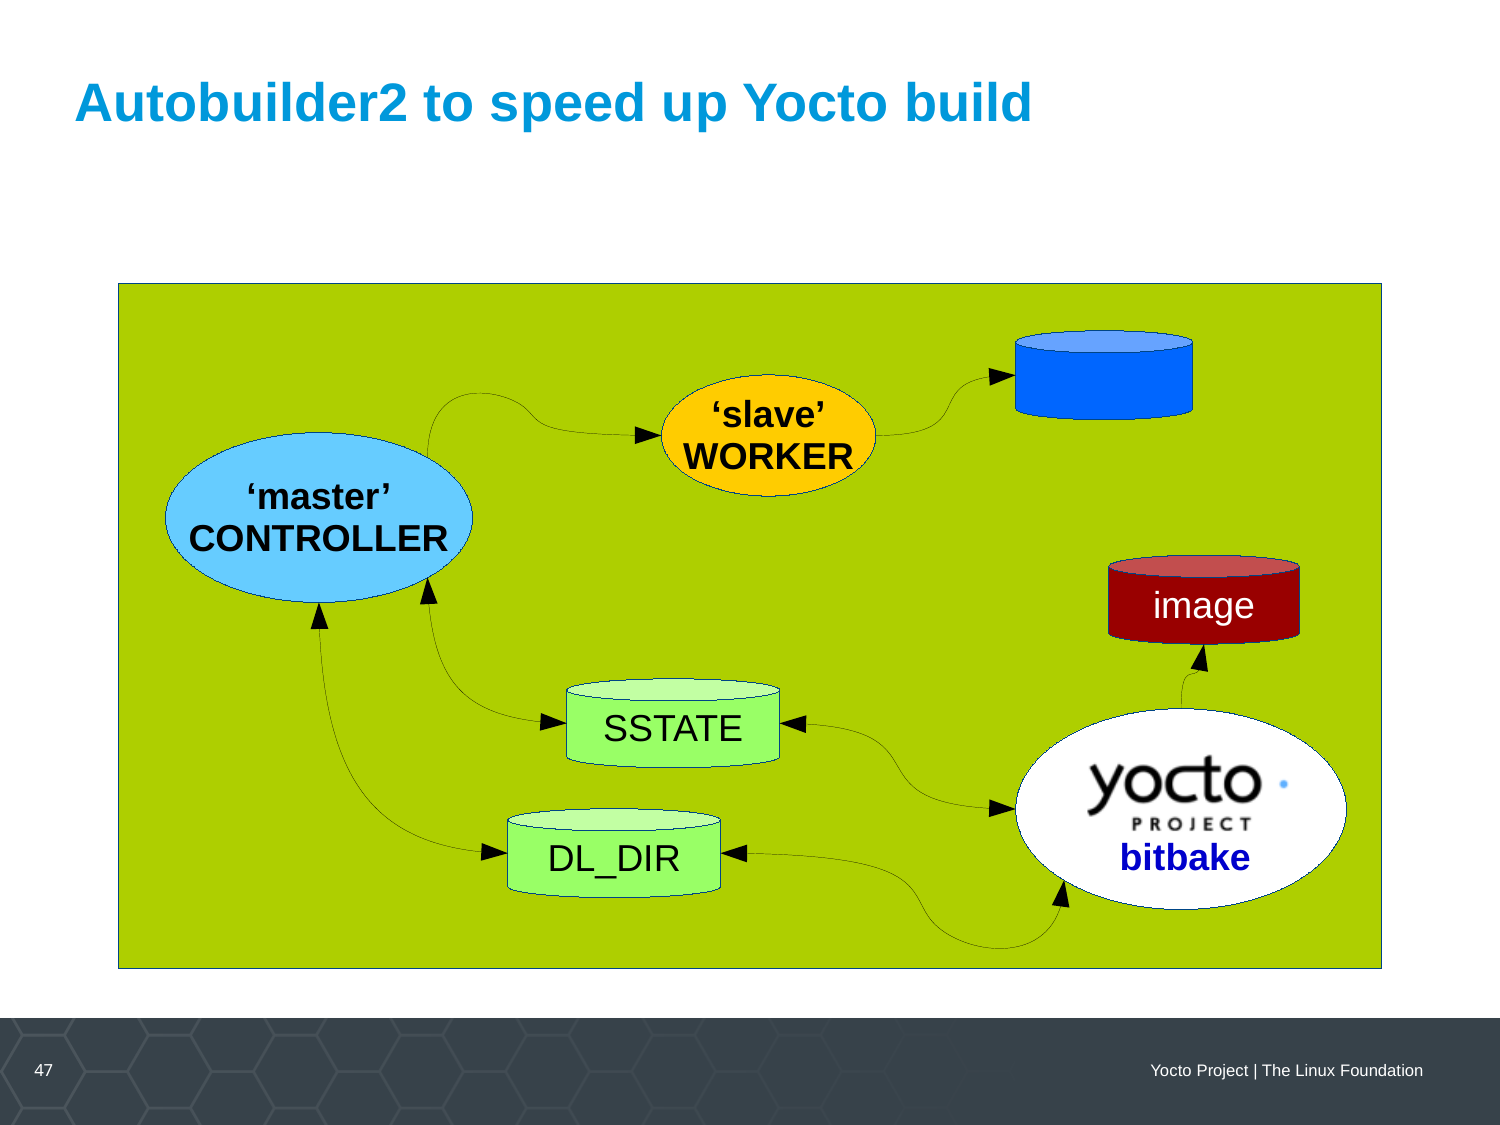

Autobuilder2 to speed up Yocto build
‘slave’
WORKER
‘master’
CONTROLLER
image
SSTATE
DL_DIR
bitbake